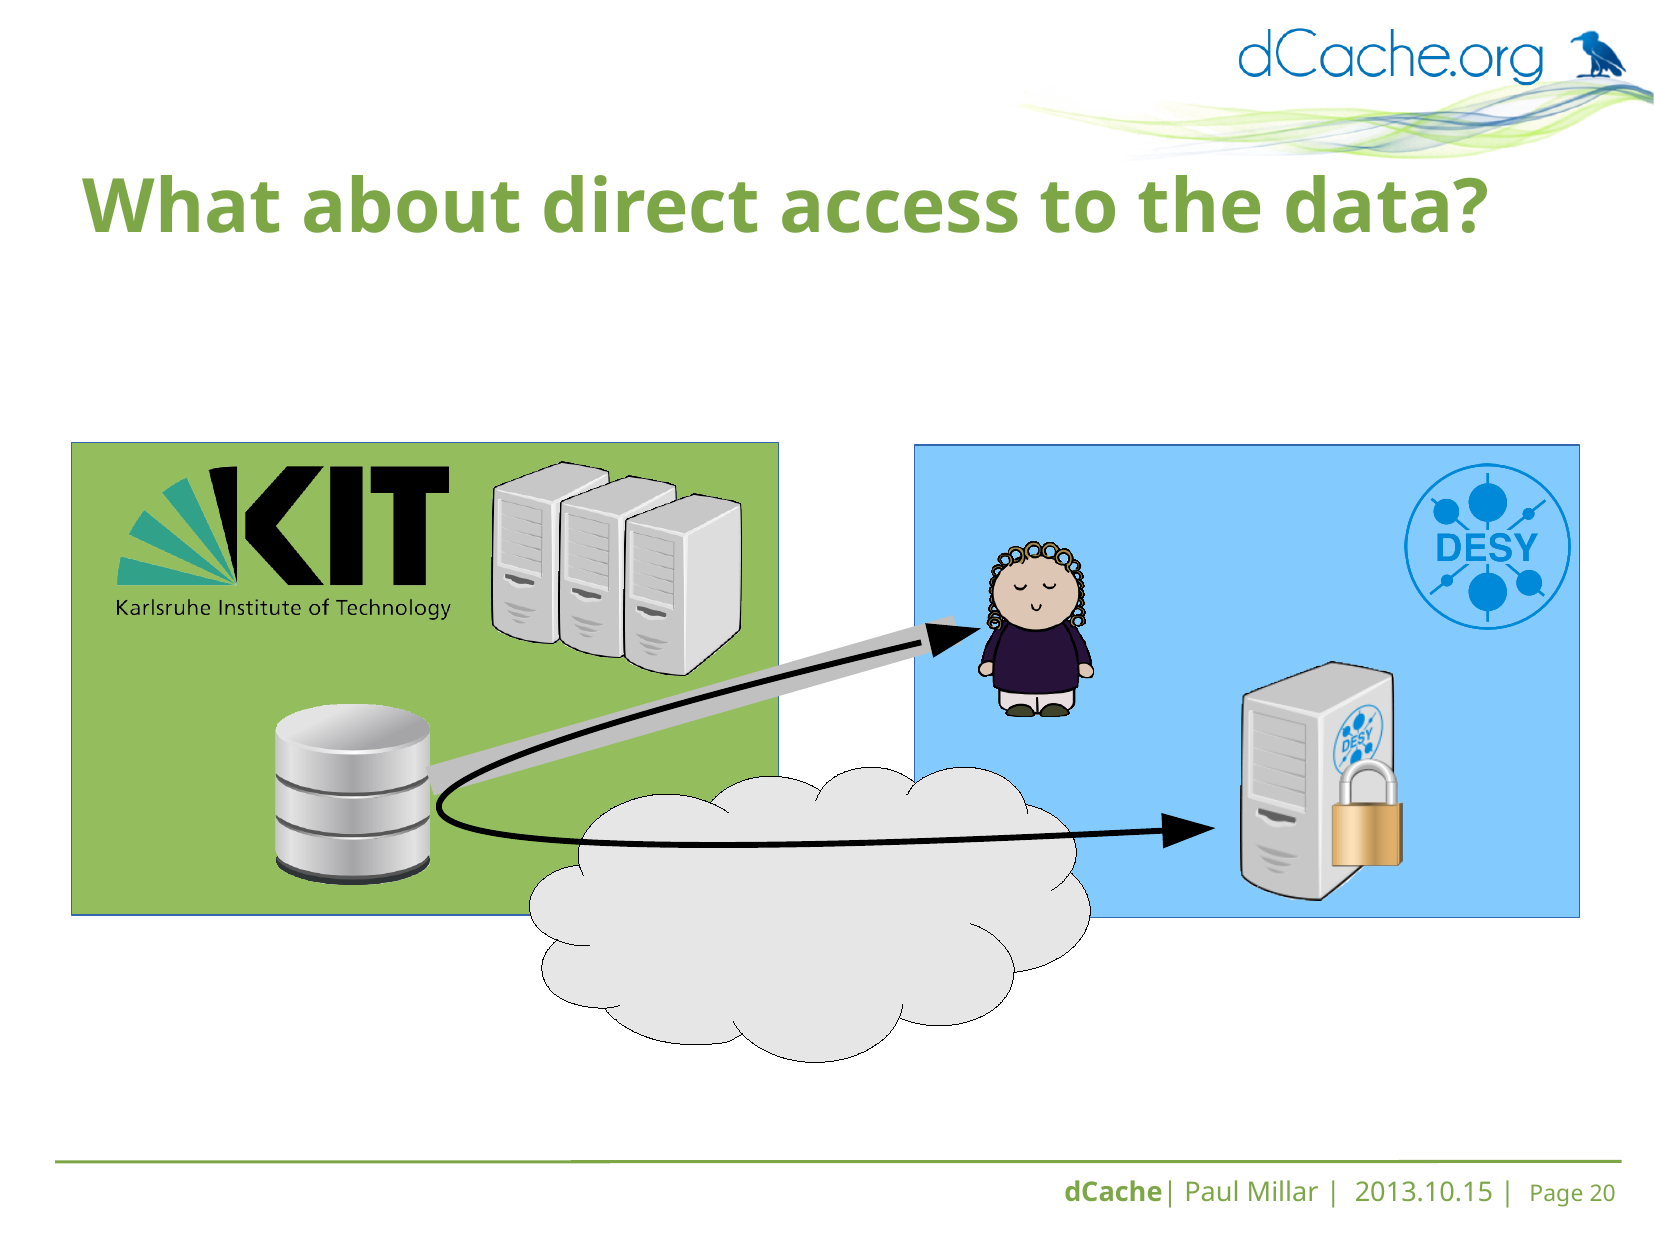

# What about direct access to the data?
20